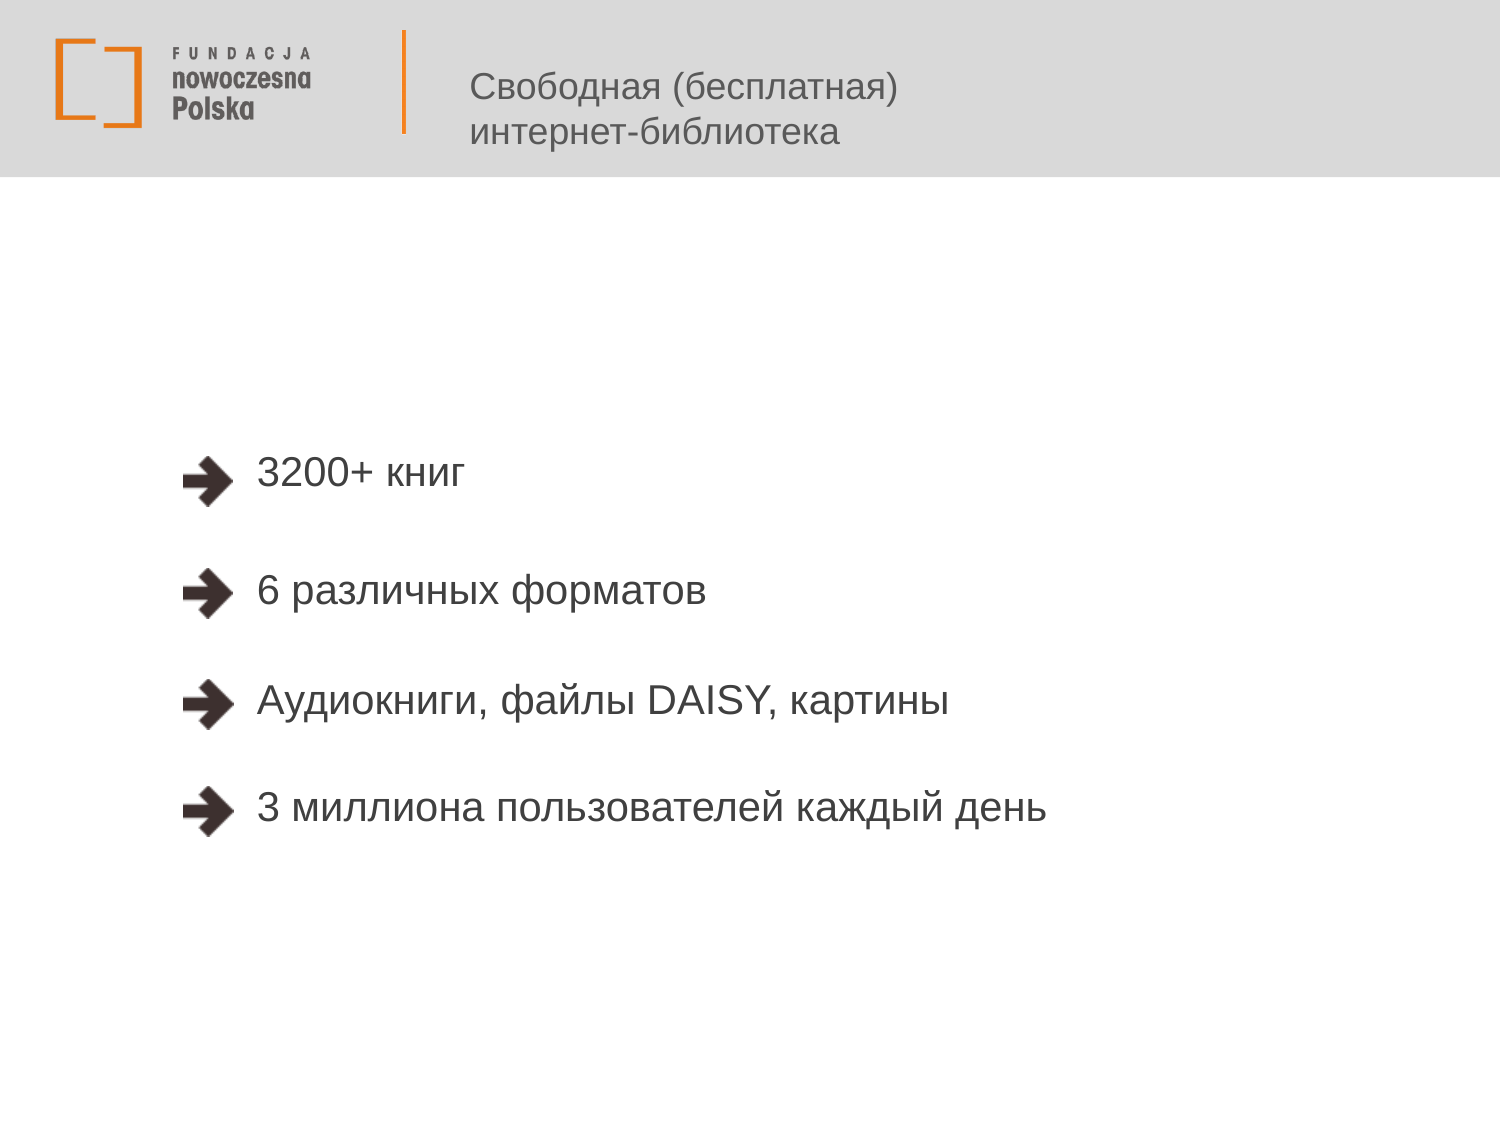

Свободная (бесплатная) интернет-библиотека
3200+ книг
6 различных форматов
Аудиокниги, файлы DAISY, картины
3 миллиона пользователей каждый день